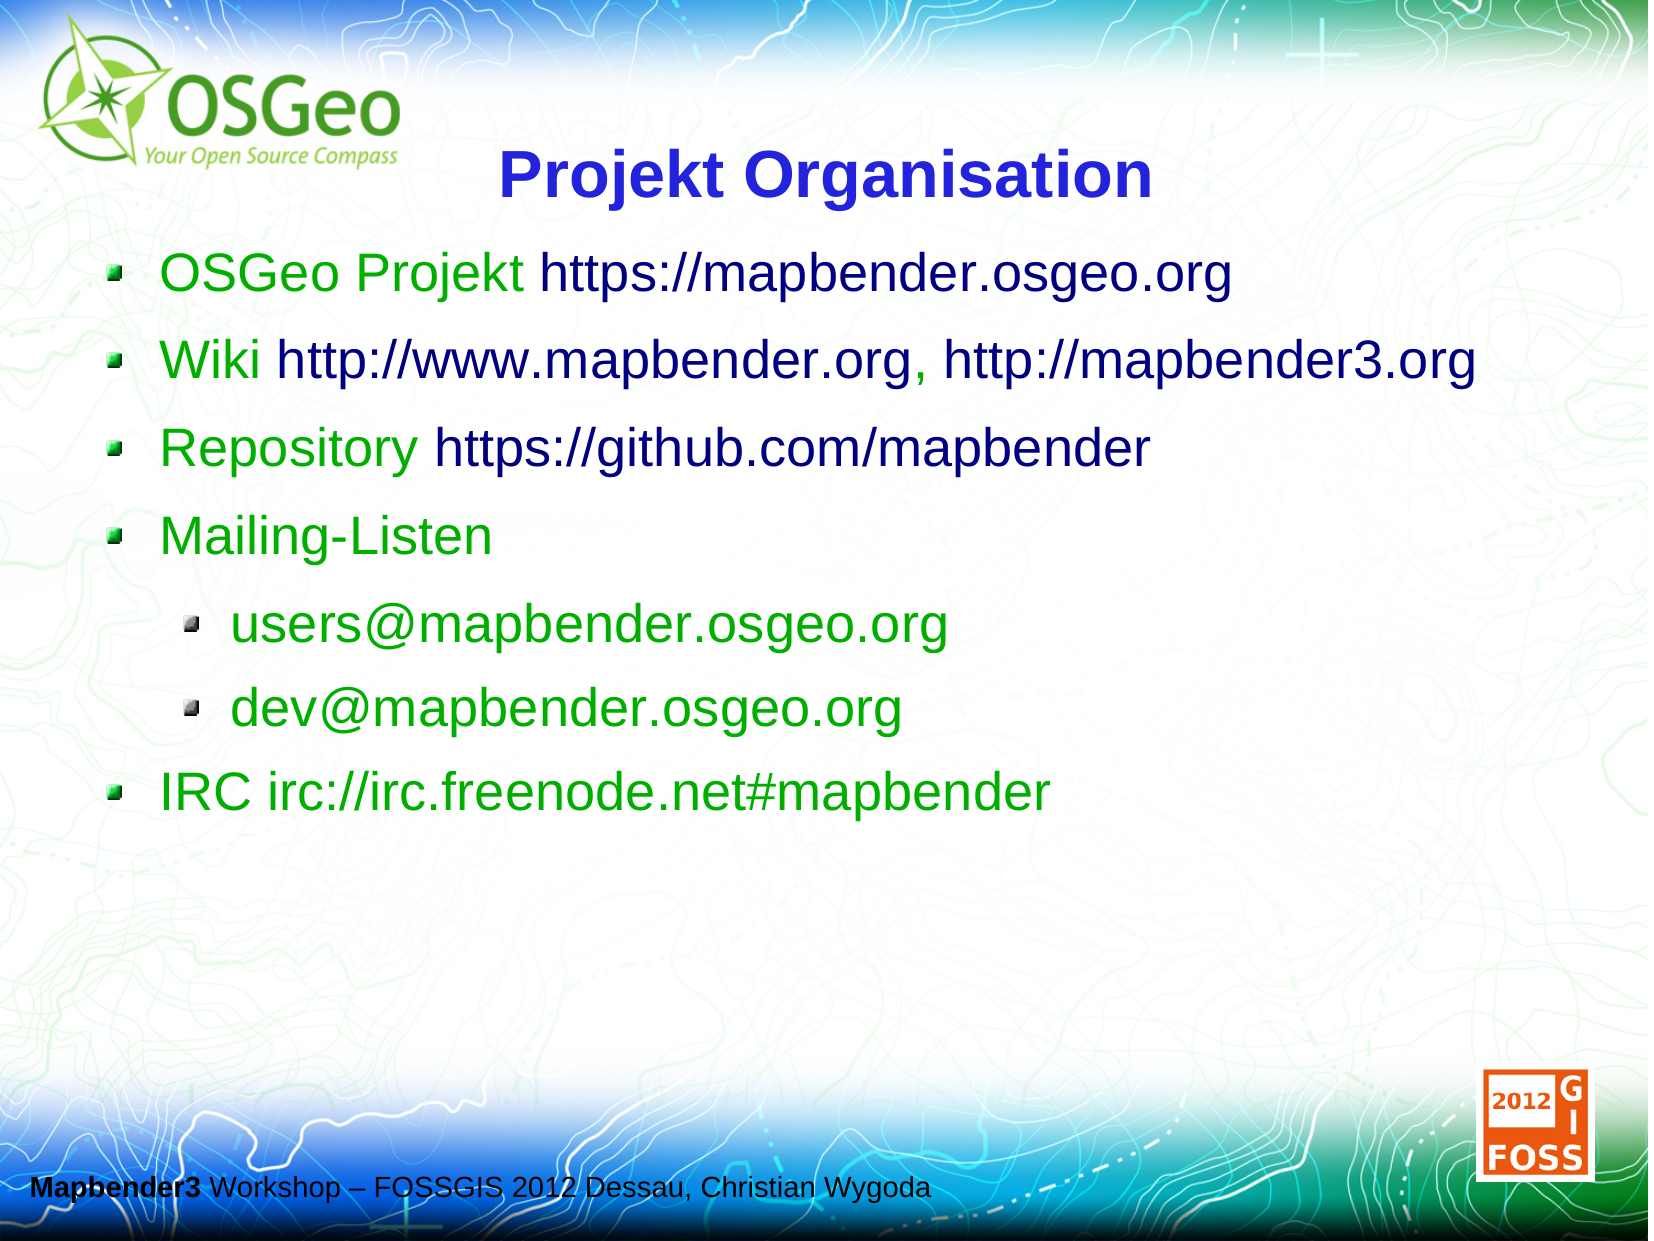

# Projekt Organisation
OSGeo Projekt https://mapbender.osgeo.org
Wiki http://www.mapbender.org, http://mapbender3.org
Repository https://github.com/mapbender
Mailing-Listen
users@mapbender.osgeo.org
dev@mapbender.osgeo.org
IRC irc://irc.freenode.net#mapbender